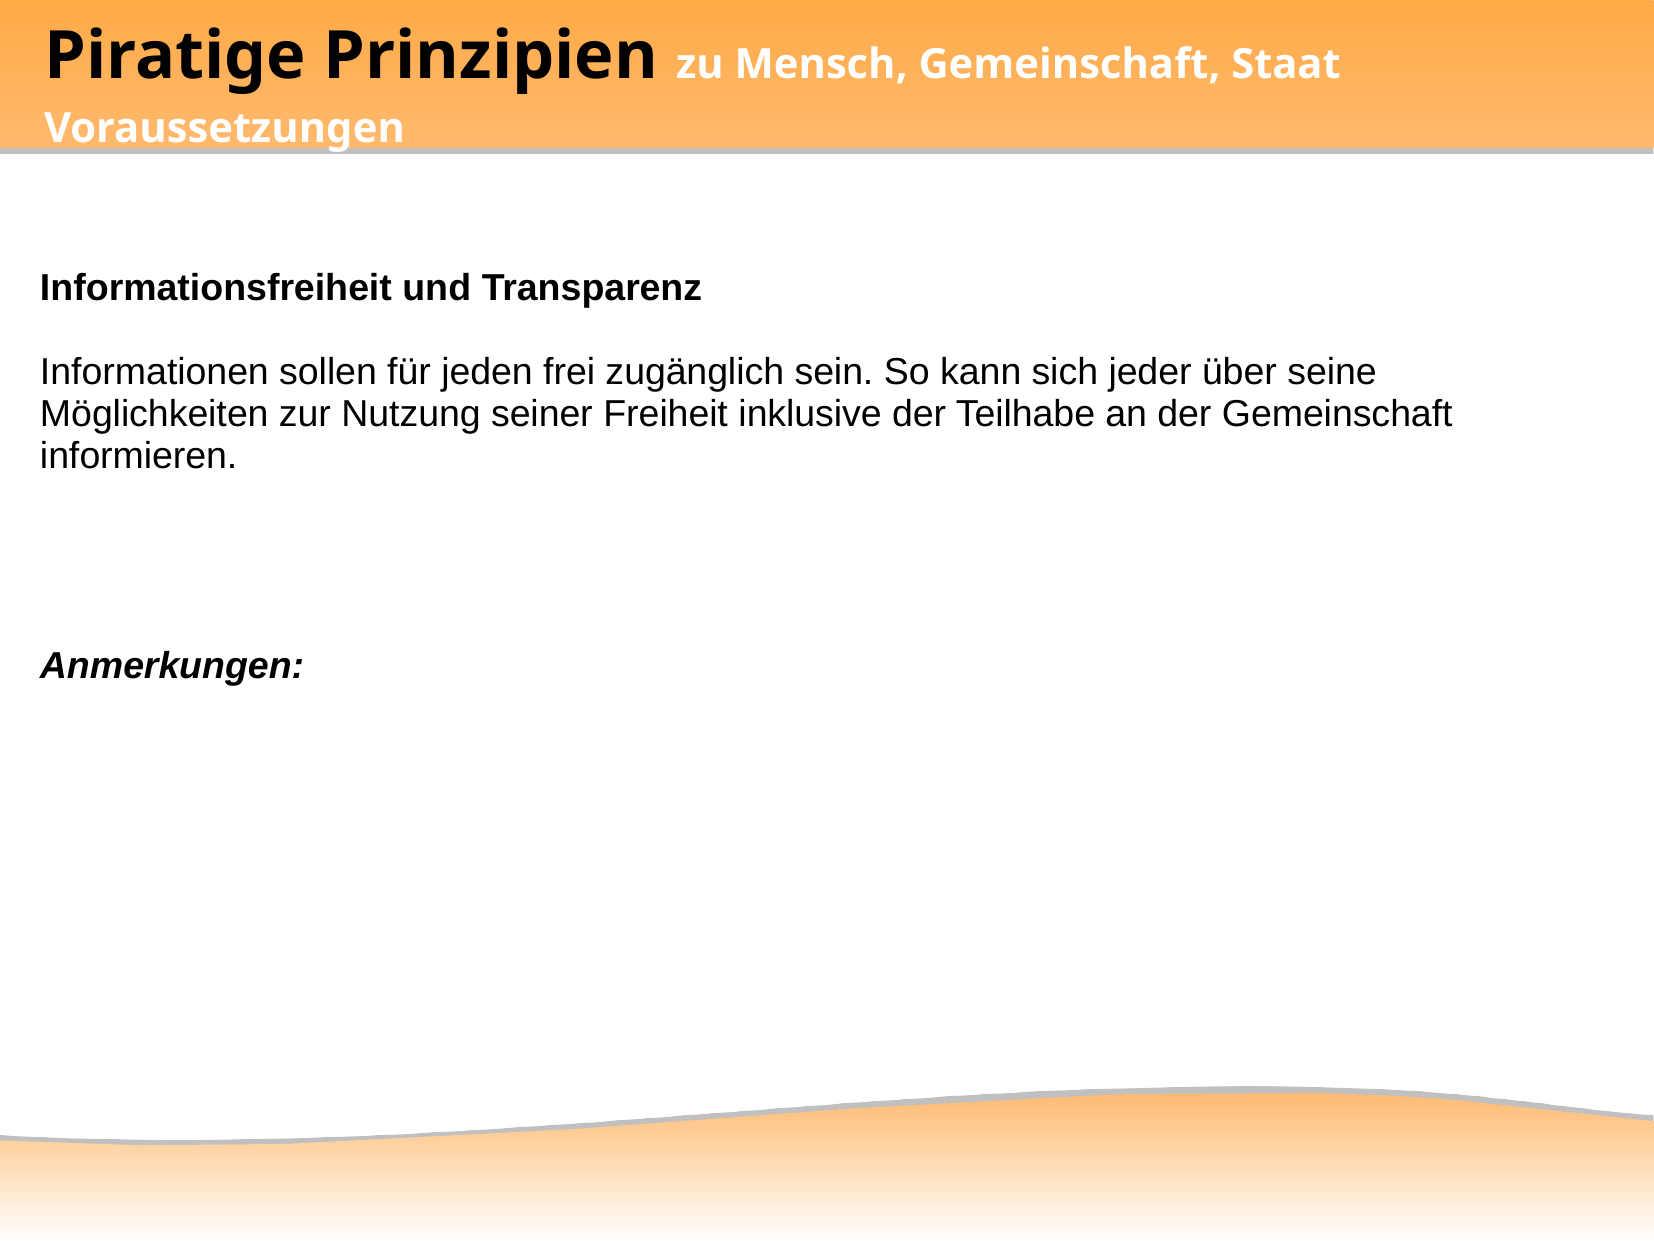

Piratige Prinzipien zu Mensch, Gemeinschaft, Staat
Voraussetzungen
Informationsfreiheit und Transparenz
Informationen sollen für jeden frei zugänglich sein. So kann sich jeder über seine Möglichkeiten zur Nutzung seiner Freiheit inklusive der Teilhabe an der Gemeinschaft informieren.
Anmerkungen: